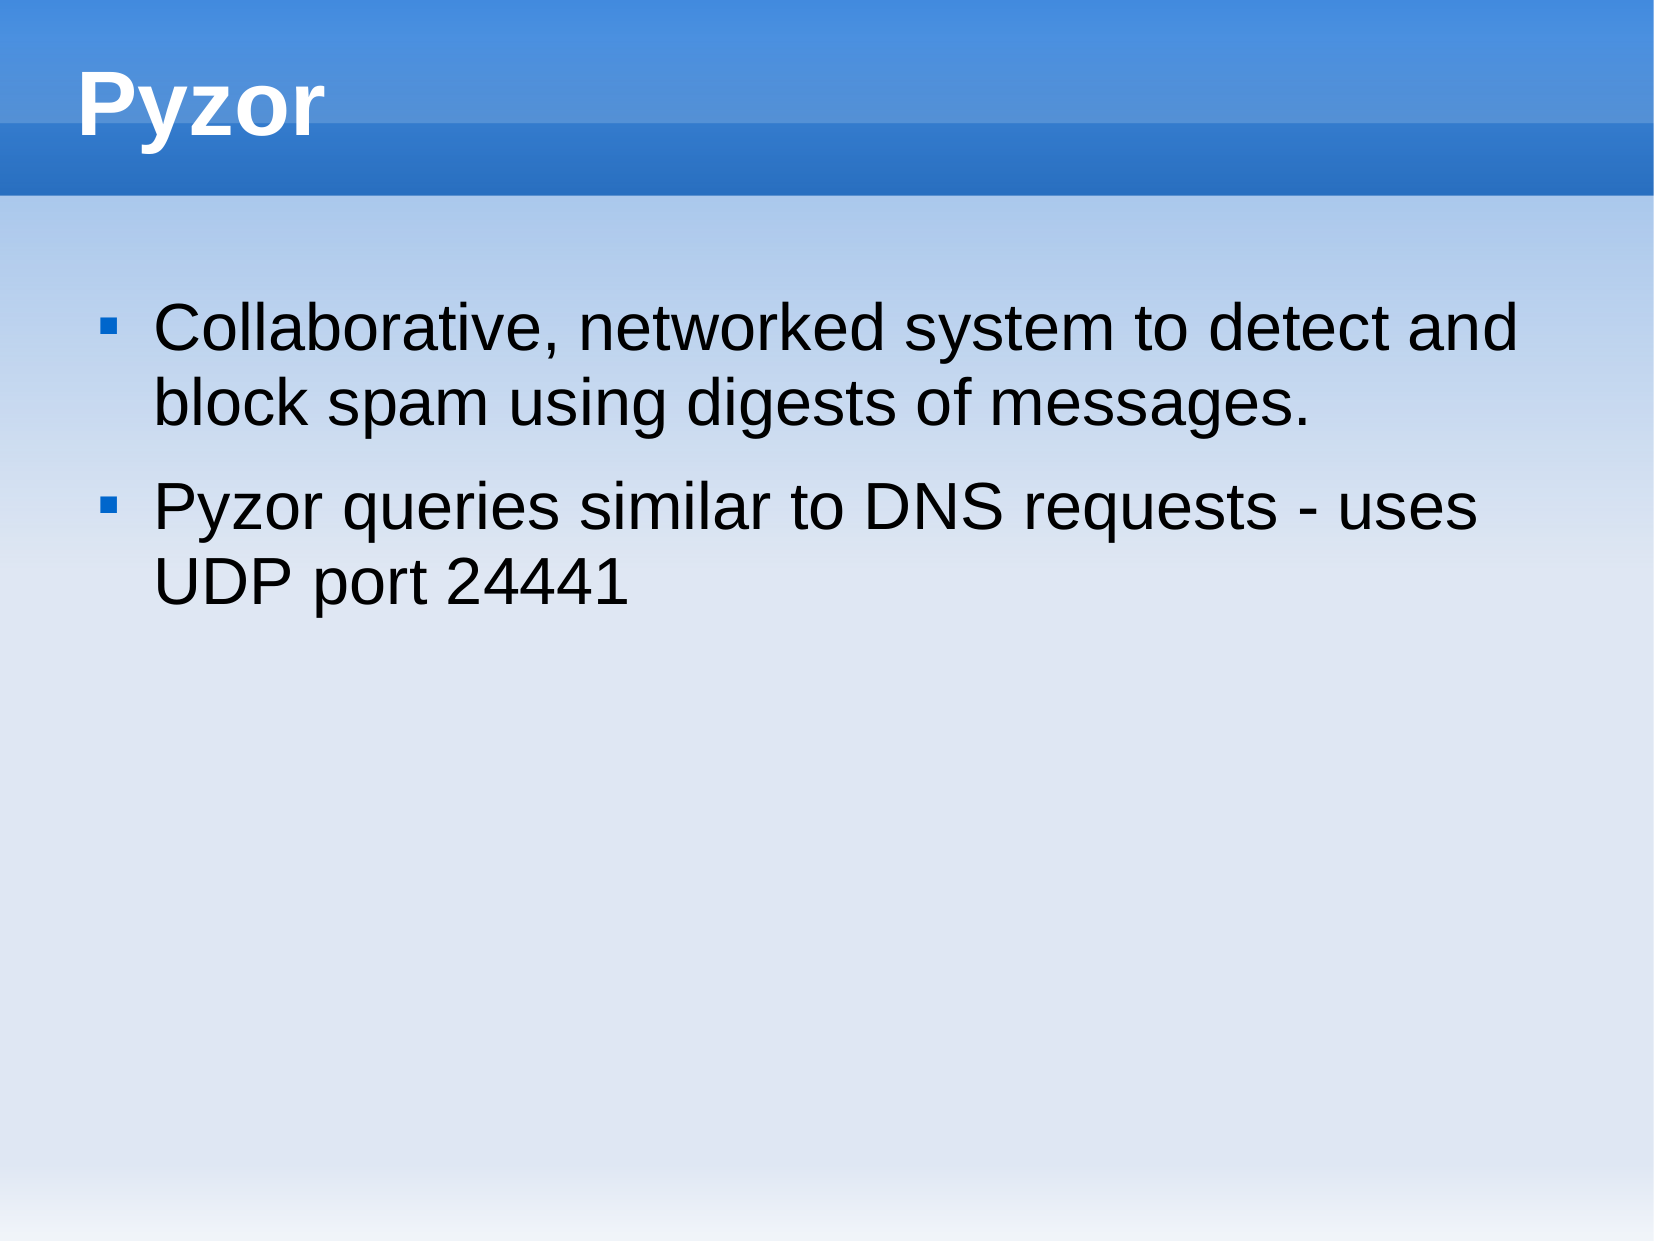

# Pyzor
Collaborative, networked system to detect and block spam using digests of messages.
Pyzor queries similar to DNS requests - uses UDP port 24441